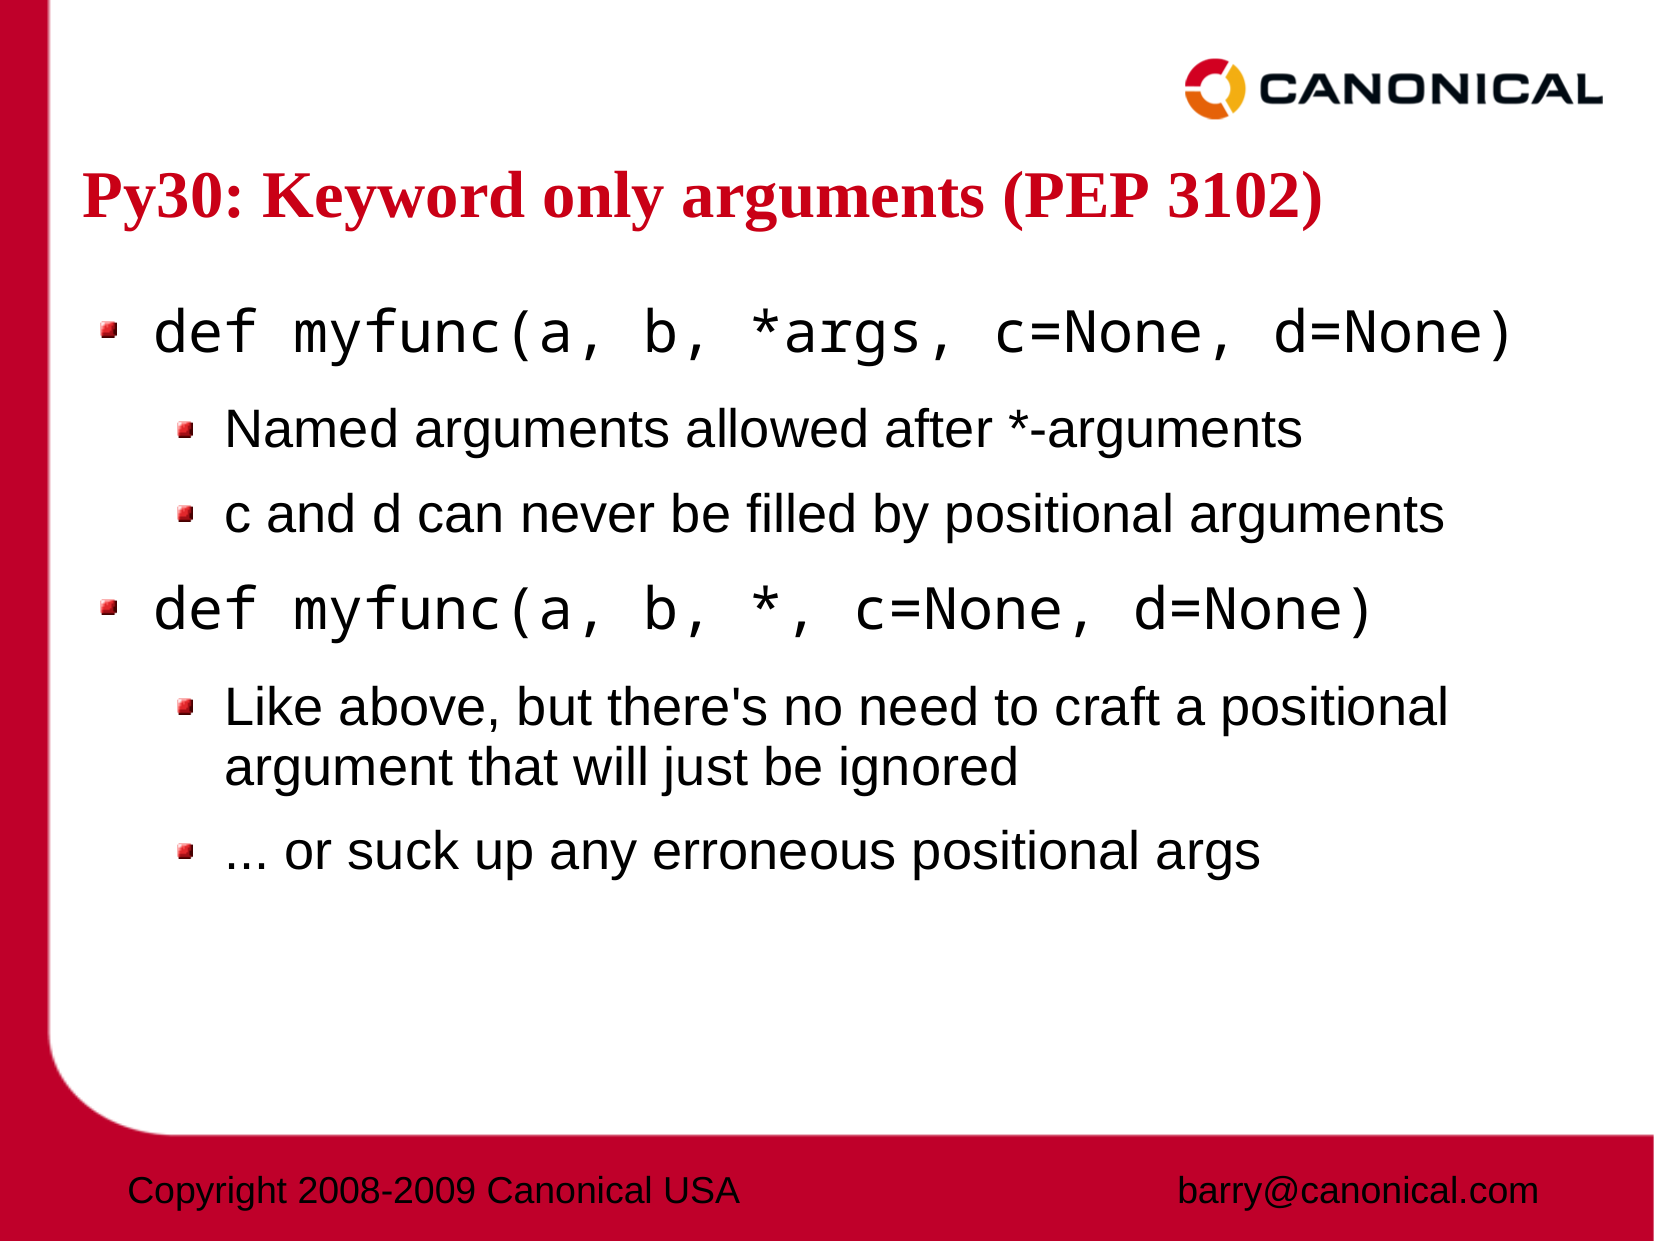

# Py30: Keyword only arguments (PEP 3102)
def myfunc(a, b, *args, c=None, d=None)
Named arguments allowed after *-arguments
c and d can never be filled by positional arguments
def myfunc(a, b, *, c=None, d=None)
Like above, but there's no need to craft a positional argument that will just be ignored
... or suck up any erroneous positional args